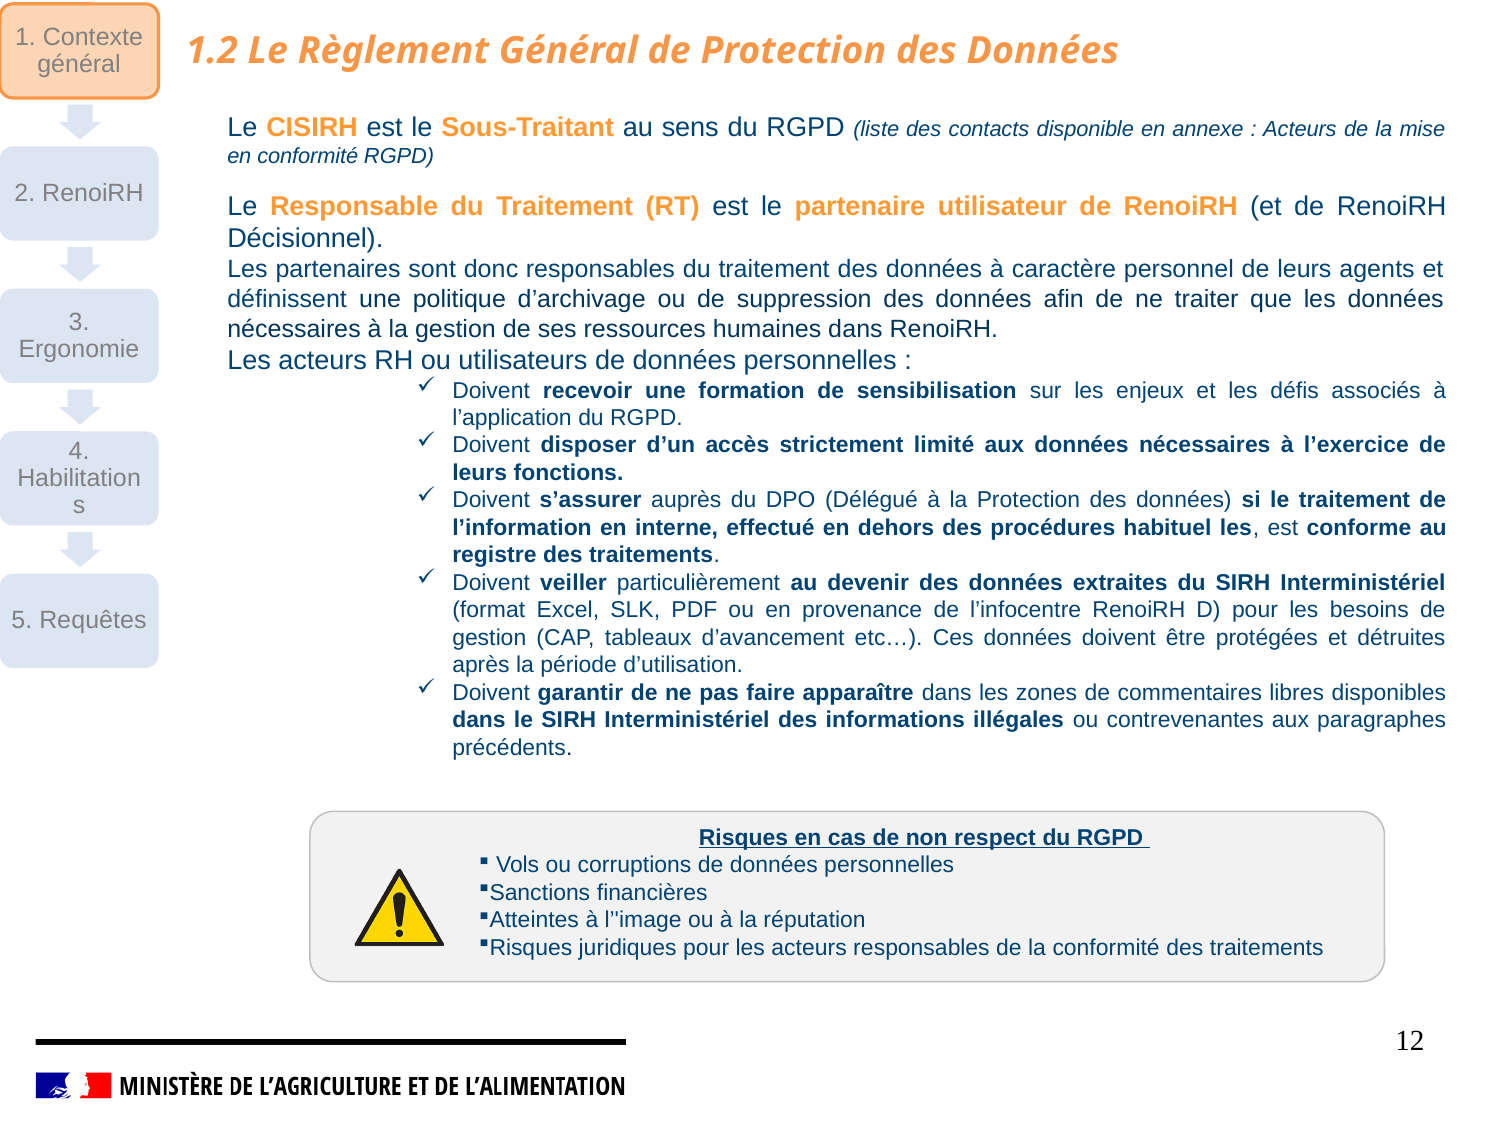

1. Contexte général
1.2 Le Règlement Général de Protection des Données
Le CISIRH est le Sous-Traitant au sens du RGPD (liste des contacts disponible en annexe : Acteurs de la mise en conformité RGPD)
Le Responsable du Traitement (RT) est le partenaire utilisateur de RenoiRH (et de RenoiRH Décisionnel).
Les partenaires sont donc responsables du traitement des données à caractère personnel de leurs agents et définissent une politique d’archivage ou de suppression des données afin de ne traiter que les données nécessaires à la gestion de ses ressources humaines dans RenoiRH.
Les acteurs RH ou utilisateurs de données personnelles :
Doivent recevoir une formation de sensibilisation sur les enjeux et les défis associés à l’application du RGPD.
Doivent disposer d’un accès strictement limité aux données nécessaires à l’exercice de leurs fonctions.
Doivent s’assurer auprès du DPO (Délégué à la Protection des données) si le traitement de l’information en interne, effectué en dehors des procédures habituel les, est conforme au registre des traitements.
Doivent veiller particulièrement au devenir des données extraites du SIRH Interministériel (format Excel, SLK, PDF ou en provenance de l’infocentre RenoiRH D) pour les besoins de gestion (CAP, tableaux d’avancement etc…). Ces données doivent être protégées et détruites après la période d’utilisation.
Doivent garantir de ne pas faire apparaître dans les zones de commentaires libres disponibles dans le SIRH Interministériel des informations illégales ou contrevenantes aux paragraphes précédents.
2. RenoiRH
3. Ergonomie
4. Habilitations
5. Requêtes
Risques en cas de non respect du RGPD
 Vols ou corruptions de données personnelles
Sanctions financières
Atteintes à l’'image ou à la réputation
Risques juridiques pour les acteurs responsables de la conformité des traitements